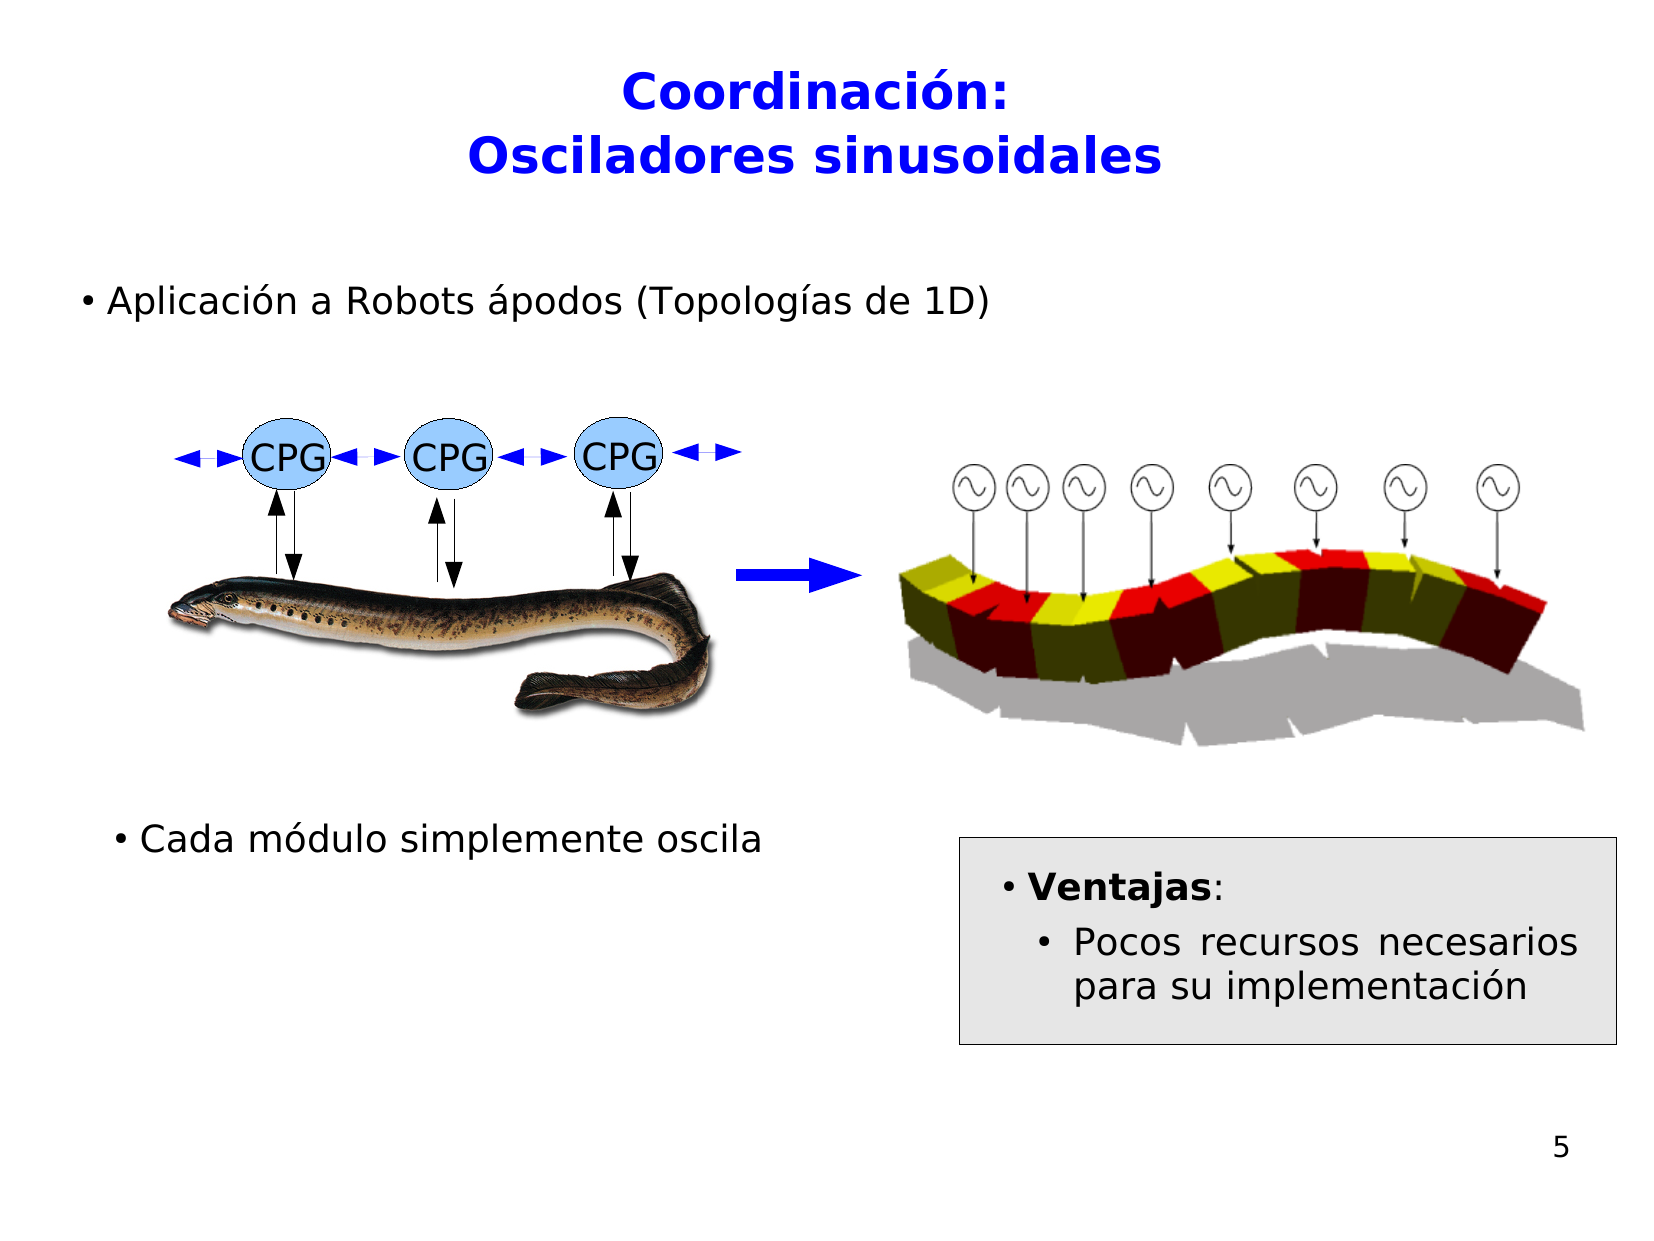

Coordinación:
Osciladores sinusoidales
 Aplicación a Robots ápodos (Topologías de 1D)
CPG
CPG
CPG
 Cada módulo simplemente oscila
 Ventajas:
Pocos recursos necesarios para su implementación
5